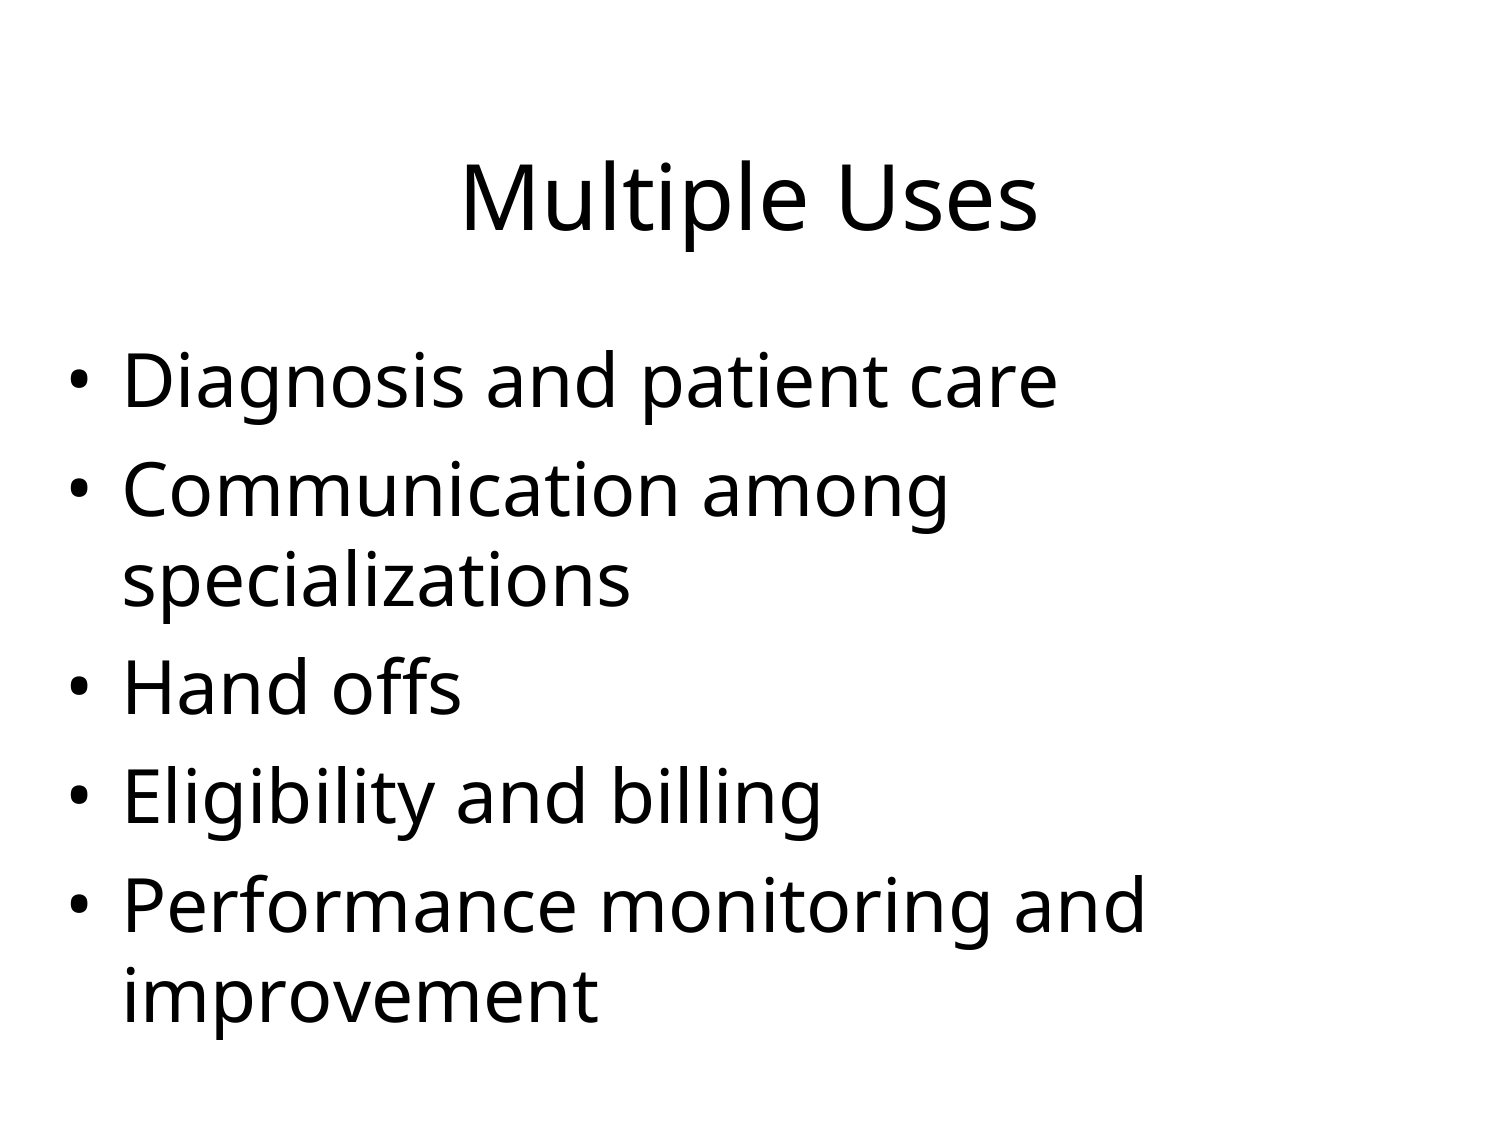

# Multiple Uses
Diagnosis and patient care
Communication among specializations
Hand offs
Eligibility and billing
Performance monitoring and improvement